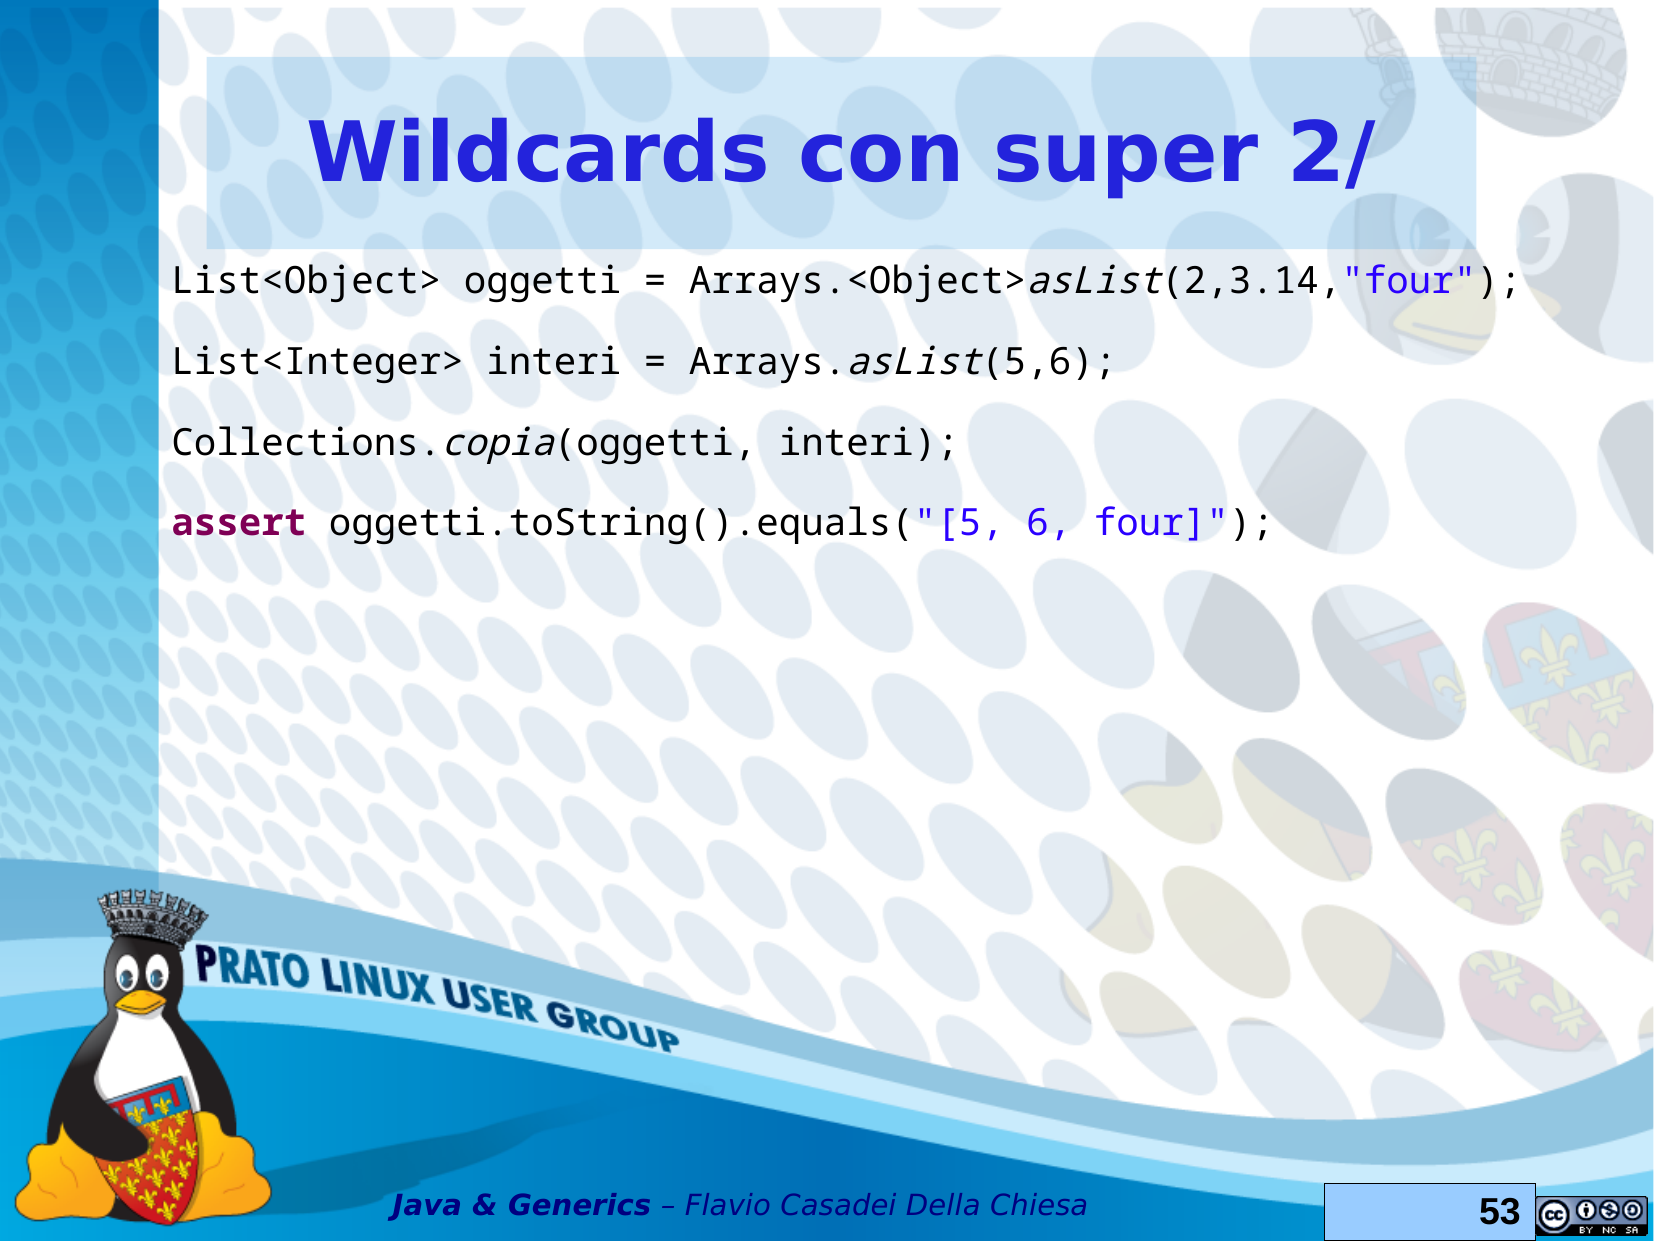

# Wildcards con super 2/
List<Object> oggetti = Arrays.<Object>asList(2,3.14,"four");
List<Integer> interi = Arrays.asList(5,6);
Collections.copia(oggetti, interi);
assert oggetti.toString().equals("[5, 6, four]");